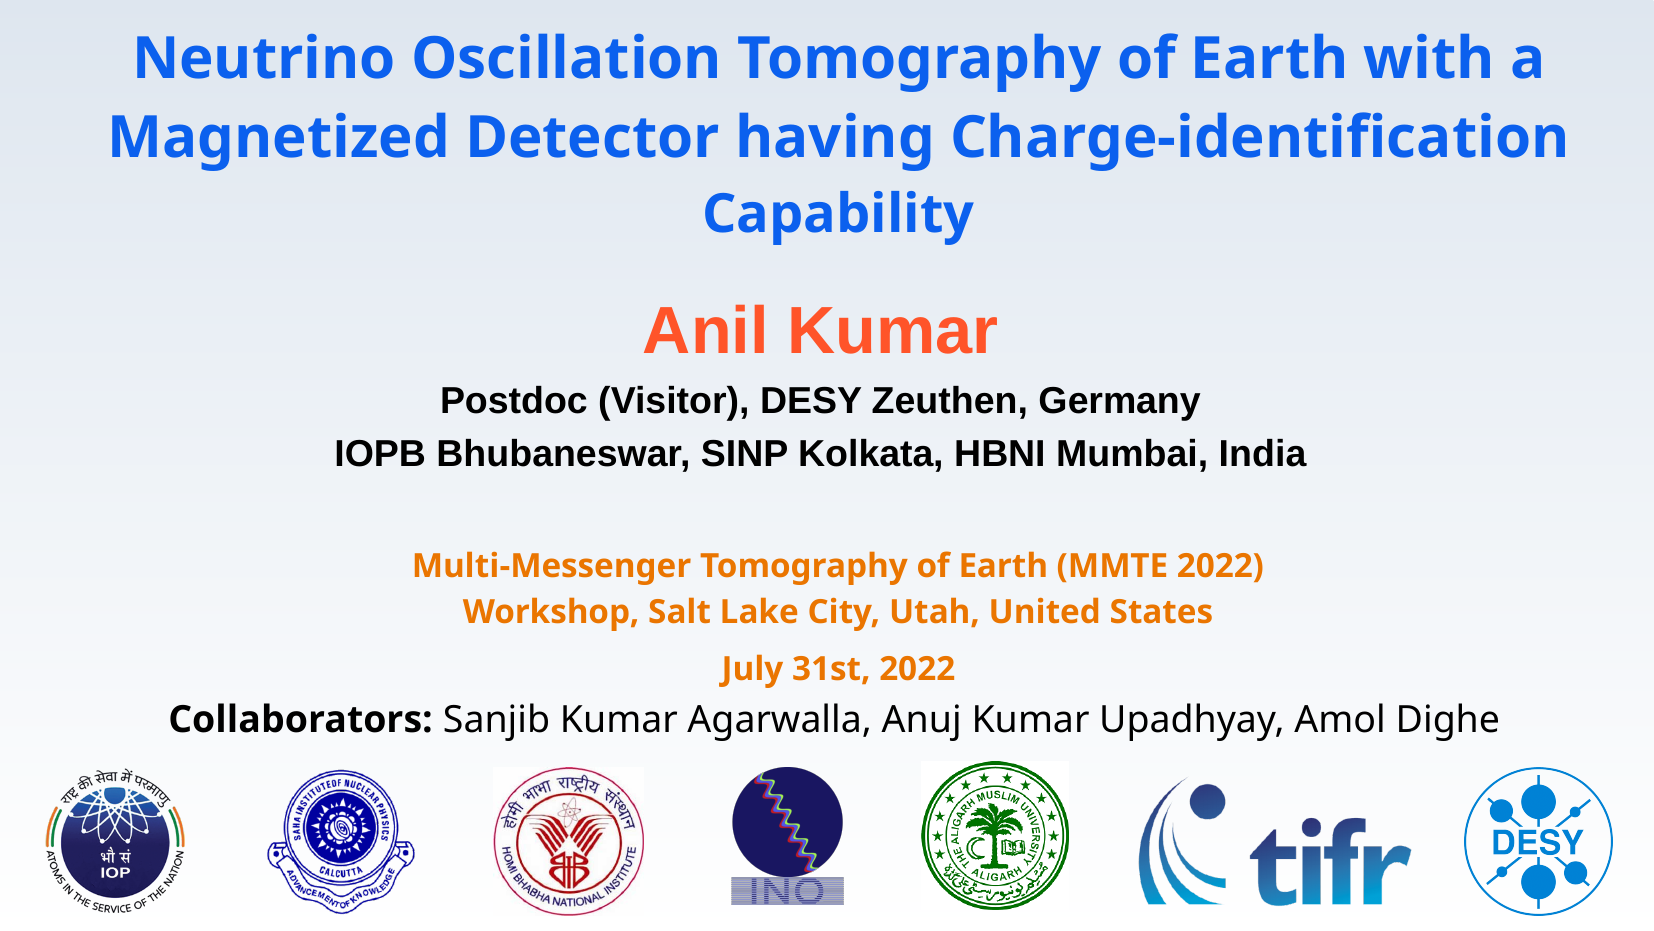

# Neutrino Oscillation Tomography of Earth with a Magnetized Detector having Charge-identification Capability
Anil Kumar
Postdoc (Visitor), DESY Zeuthen, Germany
IOPB Bhubaneswar, SINP Kolkata, HBNI Mumbai, India
Multi-Messenger Tomography of Earth (MMTE 2022) Workshop, Salt Lake City, Utah, United States
July 31st, 2022
Collaborators: Sanjib Kumar Agarwalla, Anuj Kumar Upadhyay, Amol Dighe